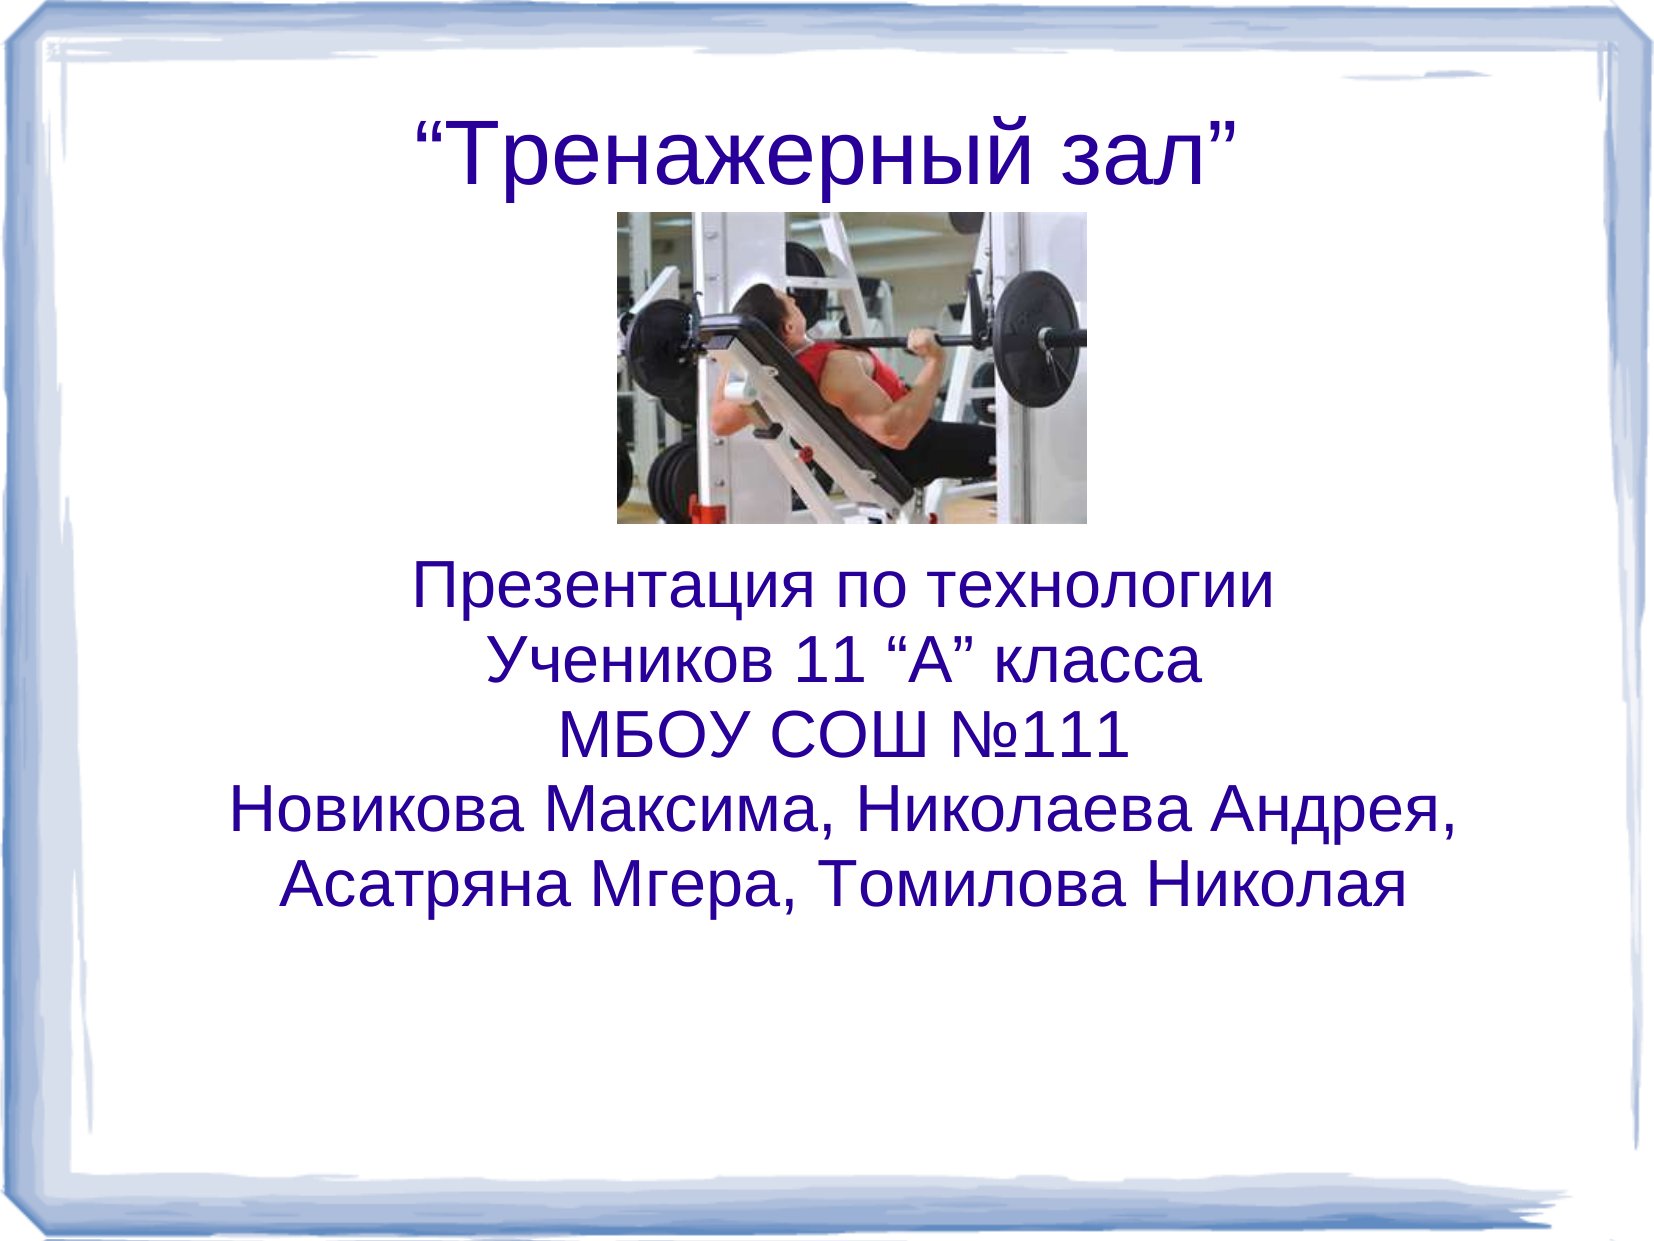

# “Тренажерный зал”
Презентация по технологии
Учеников 11 “А” класса
МБОУ СОШ №111
Новикова Максима, Николаева Андрея, Асатряна Мгера, Томилова Николая